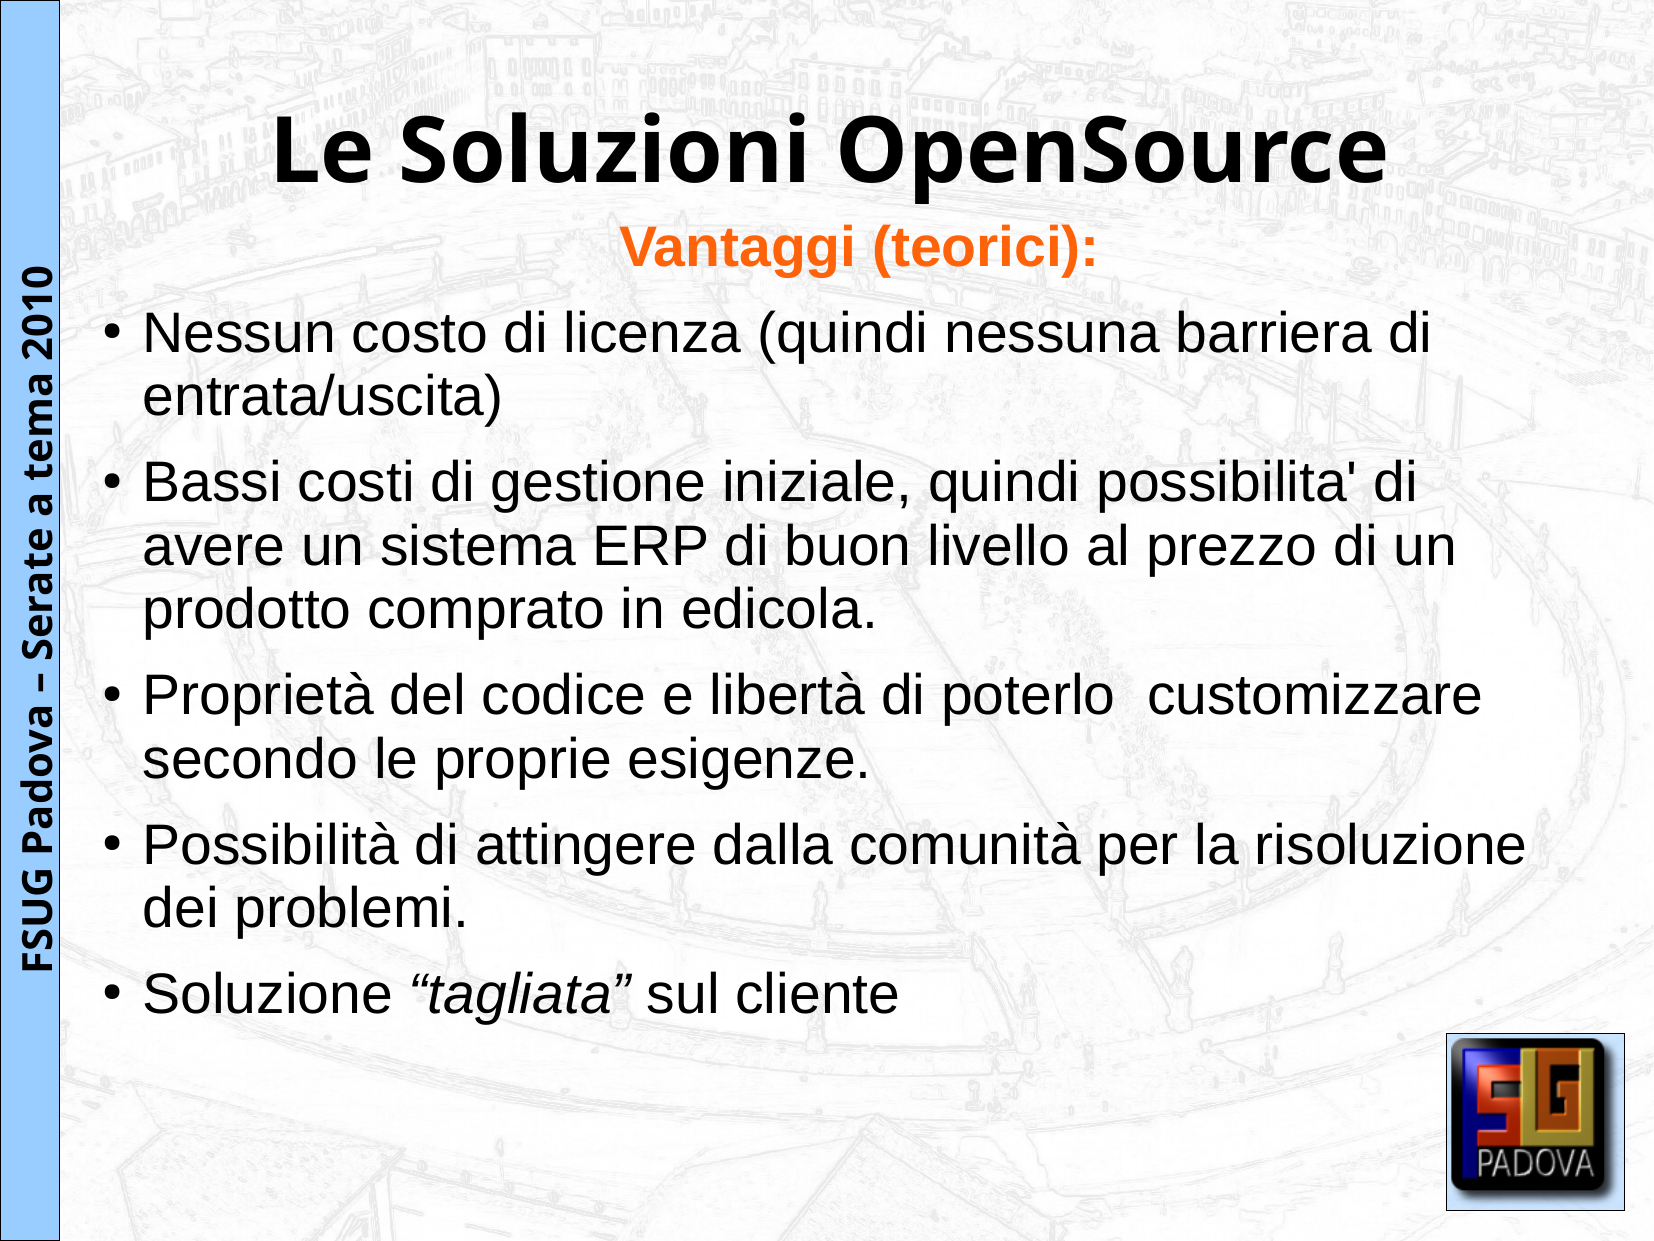

# Le Soluzioni OpenSource
Vantaggi (teorici):
Nessun costo di licenza (quindi nessuna barriera di entrata/uscita)
Bassi costi di gestione iniziale, quindi possibilita' di avere un sistema ERP di buon livello al prezzo di un prodotto comprato in edicola.
Proprietà del codice e libertà di poterlo customizzare secondo le proprie esigenze.
Possibilità di attingere dalla comunità per la risoluzione dei problemi.
Soluzione “tagliata” sul cliente
FSUG Padova – Serate a tema 2010